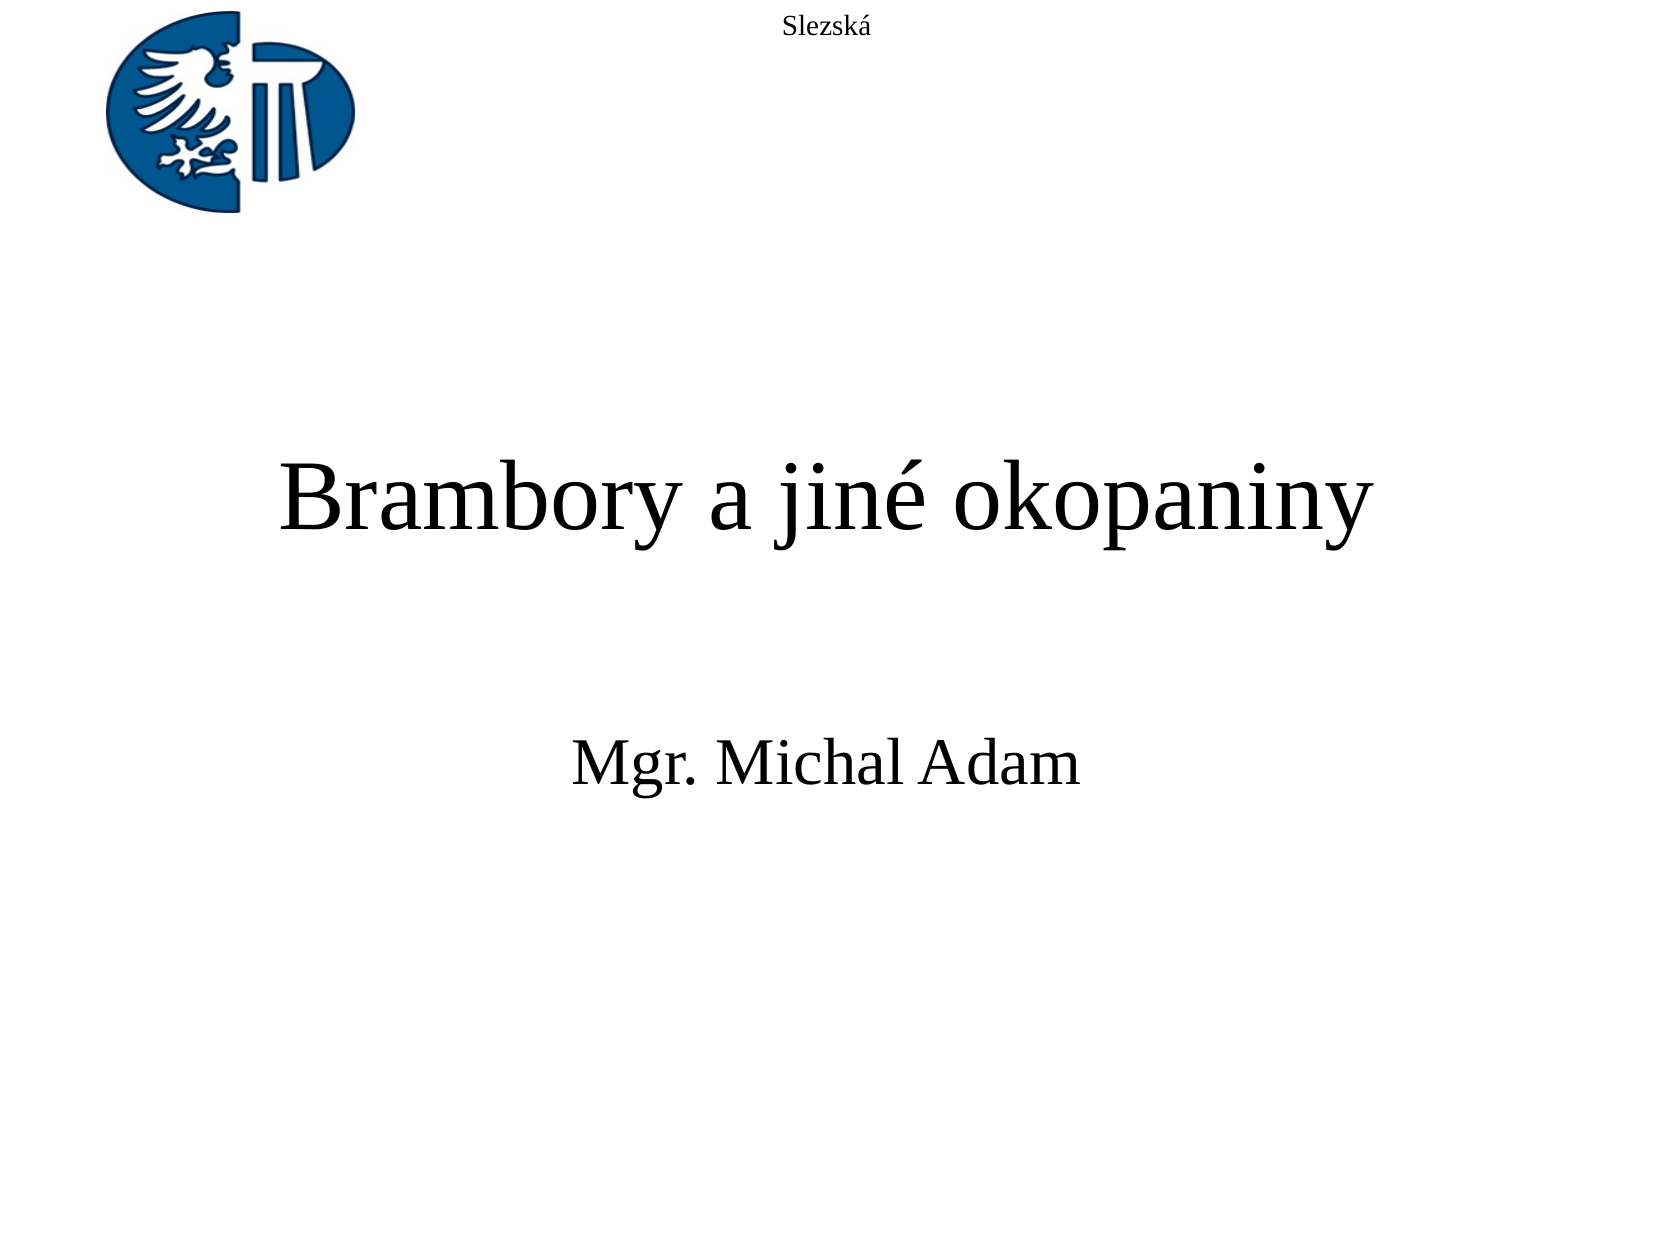

ahoj
# Brambory a jiné okopaniny
Mgr. Michal Adam